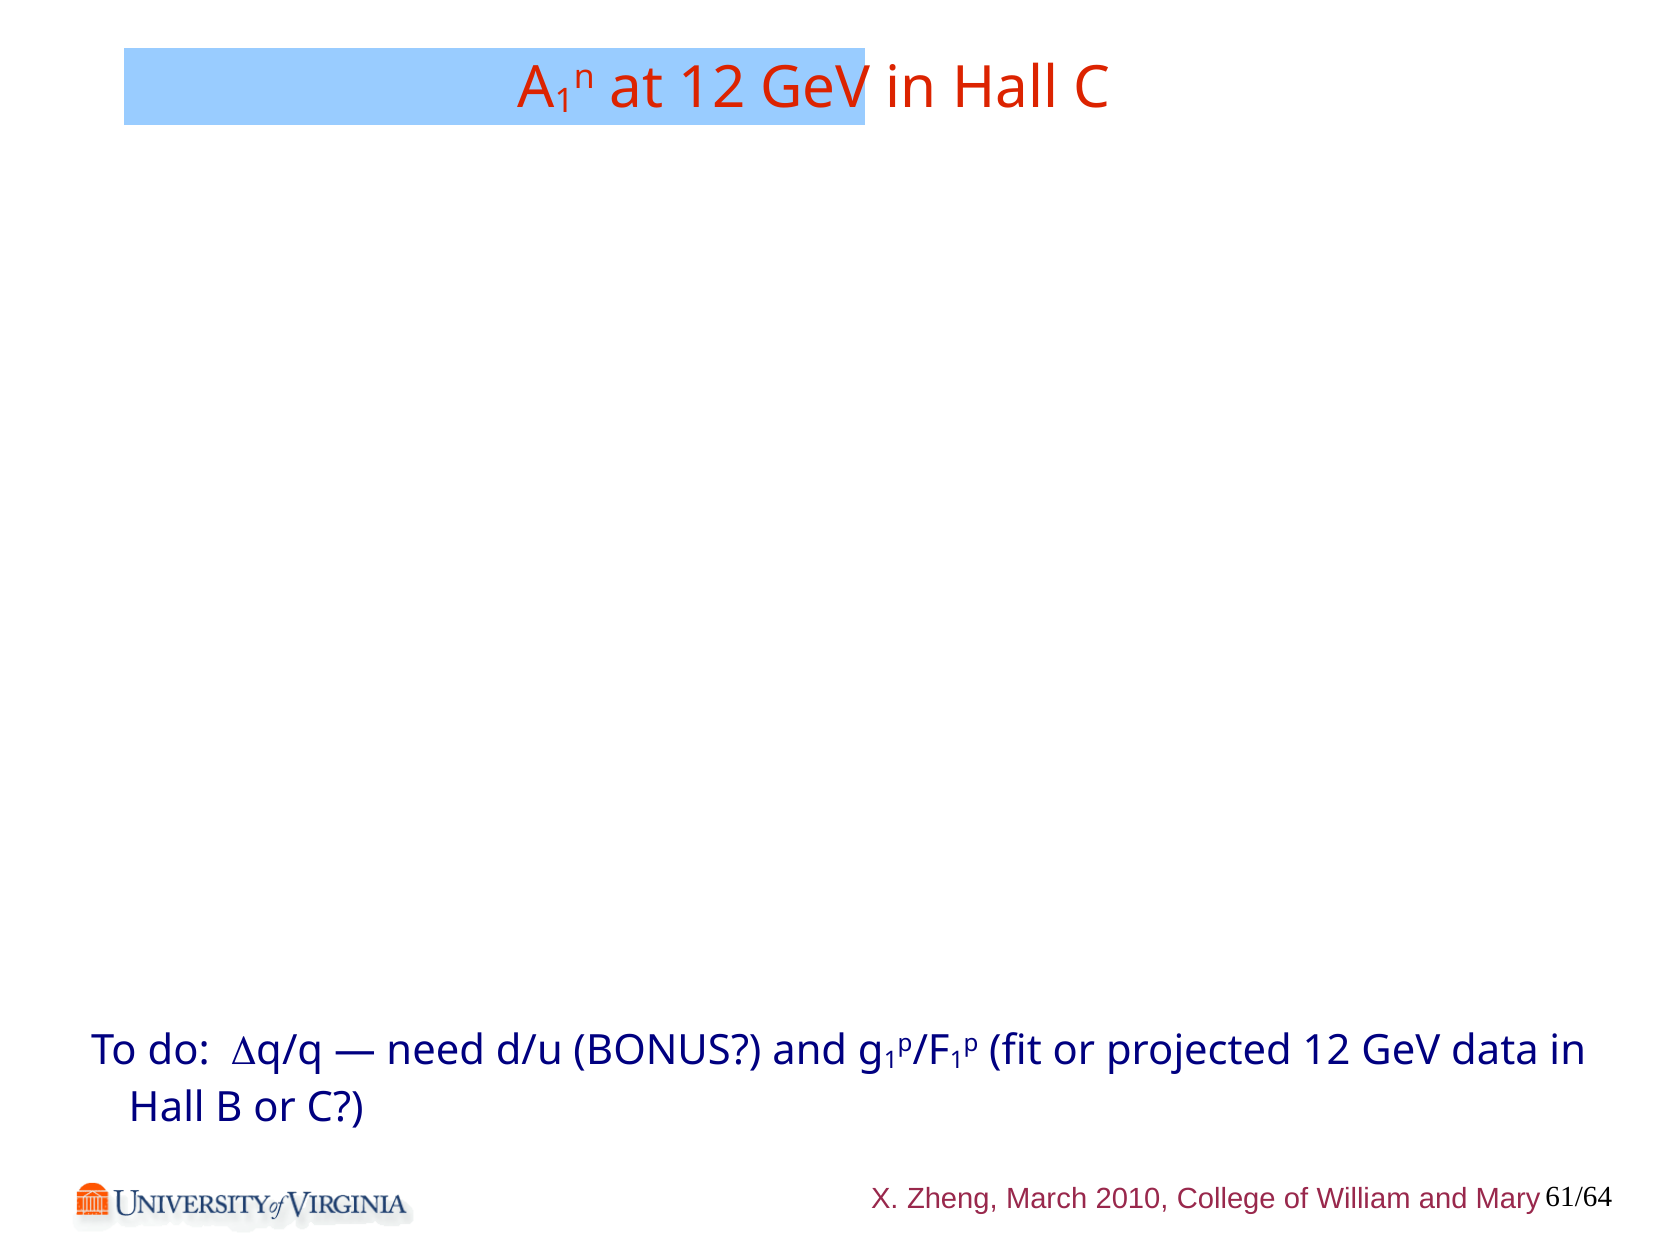

# A1n at 12 GeV in Hall C
To do: Dq/q — need d/u (BONUS?) and g1p/F1p (fit or projected 12 GeV data in Hall B or C?)